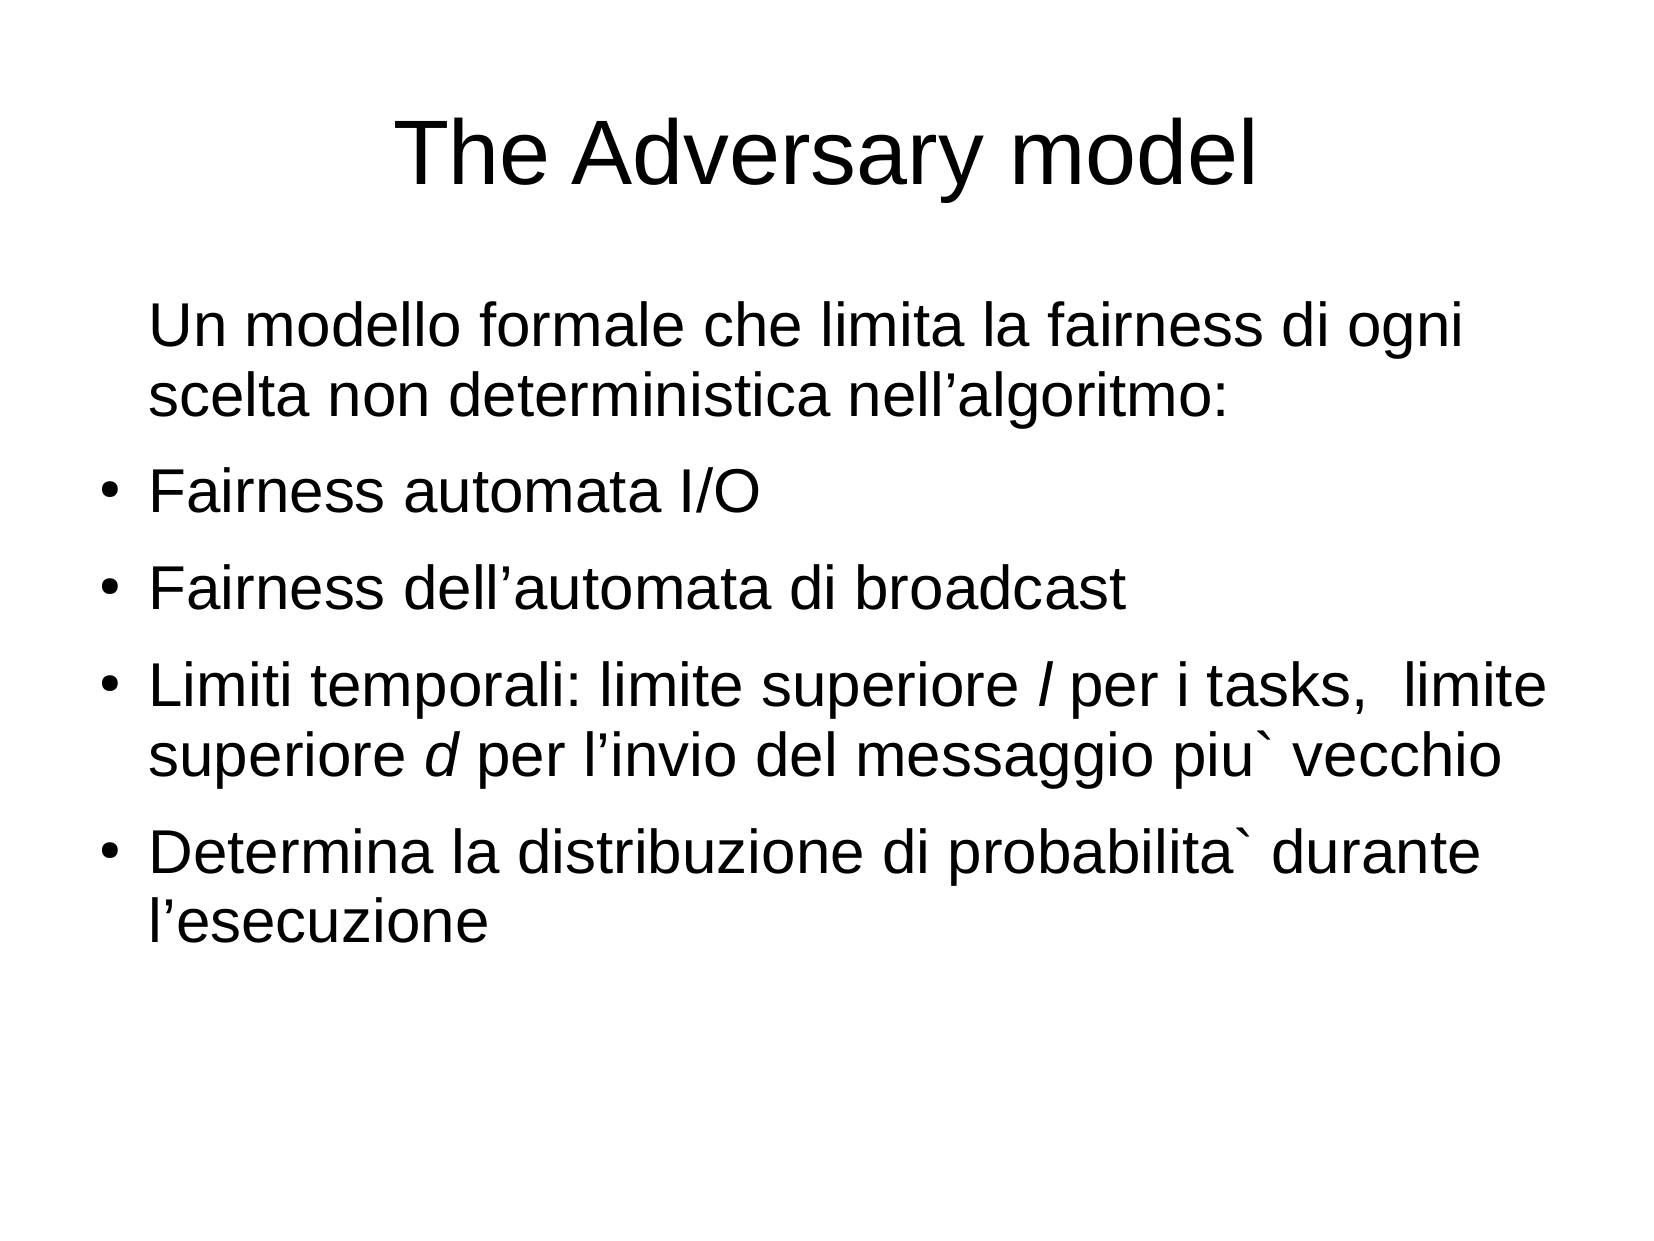

# The Adversary model
Un modello formale che limita la fairness di ogni scelta non deterministica nell’algoritmo:
Fairness automata I/O
Fairness dell’automata di broadcast
Limiti temporali: limite superiore l per i tasks, limite superiore d per l’invio del messaggio piu` vecchio
Determina la distribuzione di probabilita` durante l’esecuzione